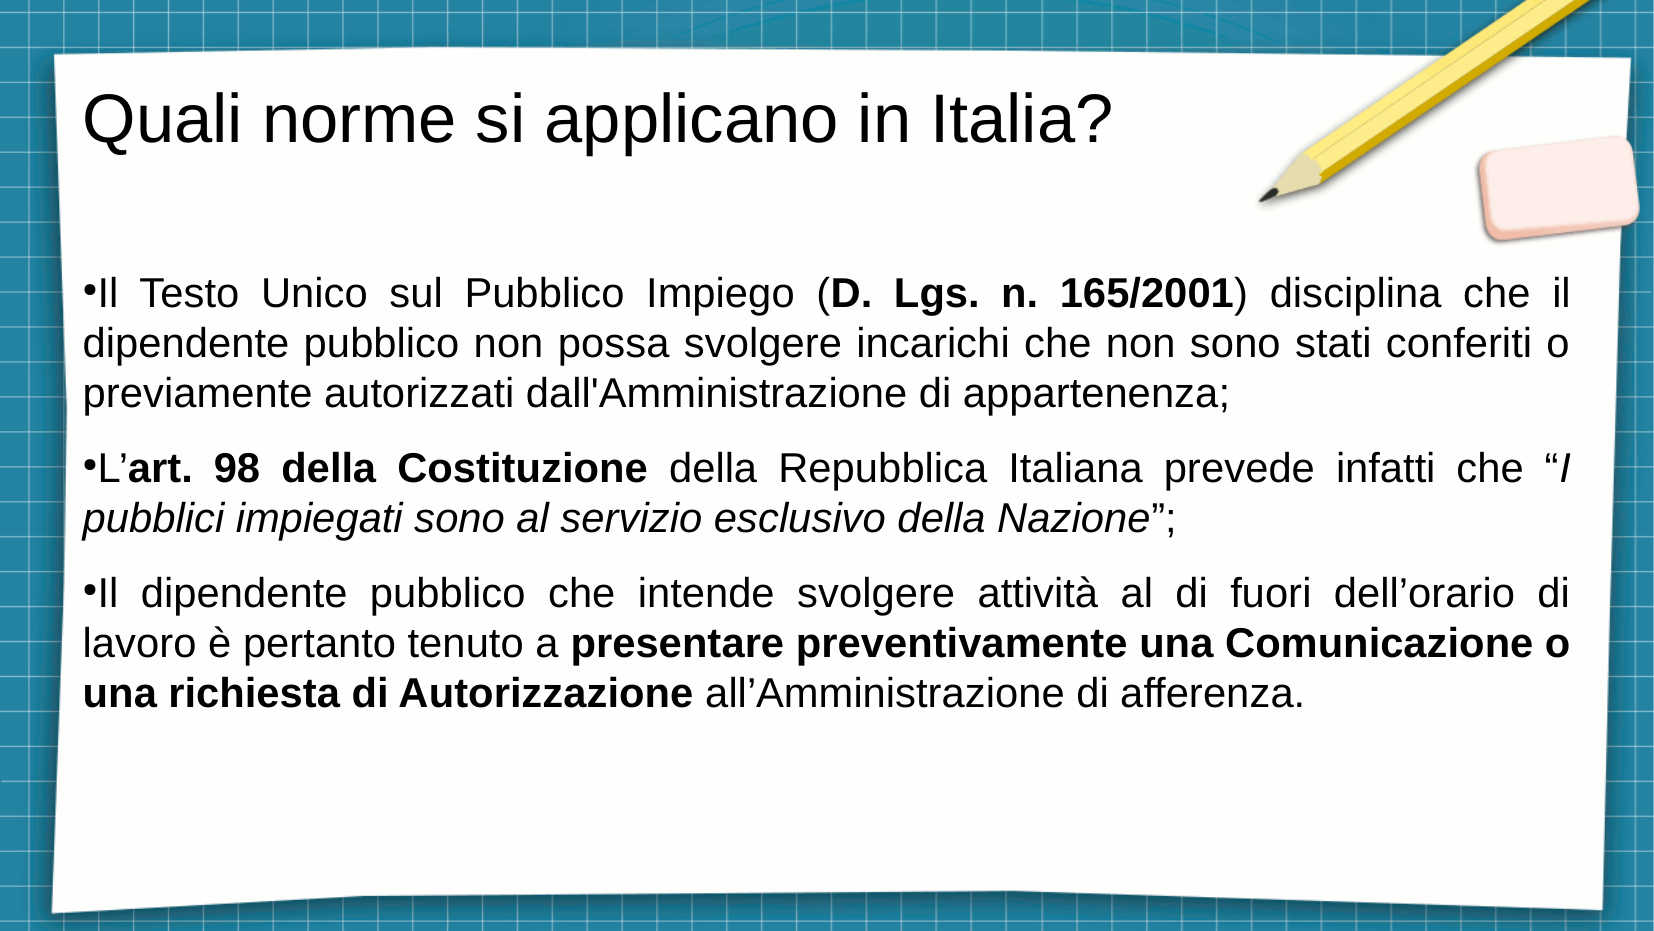

# Quali norme si applicano in Italia?
Il Testo Unico sul Pubblico Impiego (D. Lgs. n. 165/2001) disciplina che il dipendente pubblico non possa svolgere incarichi che non sono stati conferiti o previamente autorizzati dall'Amministrazione di appartenenza;
L’art. 98 della Costituzione della Repubblica Italiana prevede infatti che “I pubblici impiegati sono al servizio esclusivo della Nazione”;
Il dipendente pubblico che intende svolgere attività al di fuori dell’orario di lavoro è pertanto tenuto a presentare preventivamente una Comunicazione o una richiesta di Autorizzazione all’Amministrazione di afferenza.